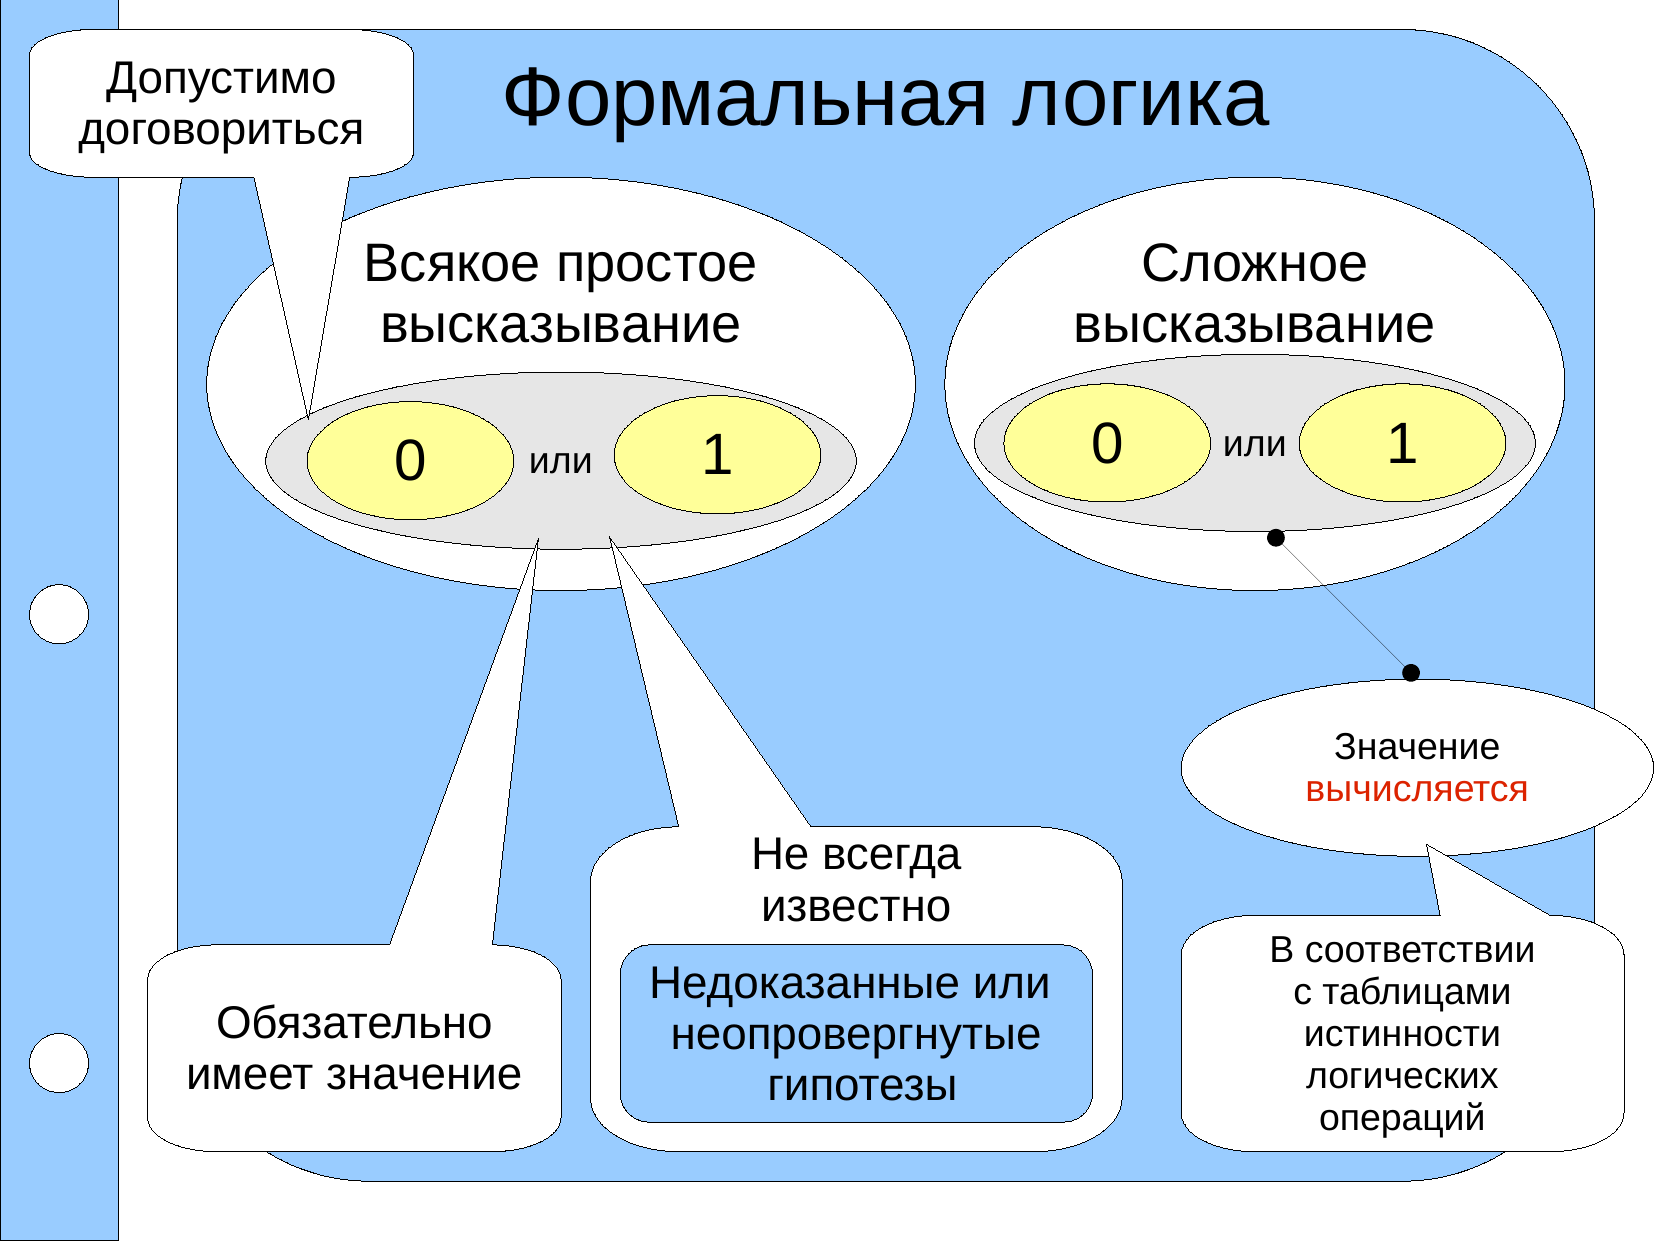

Допустимо
договориться
Формальная логика
Всякое простое
высказывание
или
Сложное
высказывание
или
или
0
1
1
0
Значение
вычисляется
Не всегда
известно
В соответствии
с таблицами
истинности
логических
операций
Обязательно
имеет значение
Недоказанные или
неопровергнутые
 гипотезы